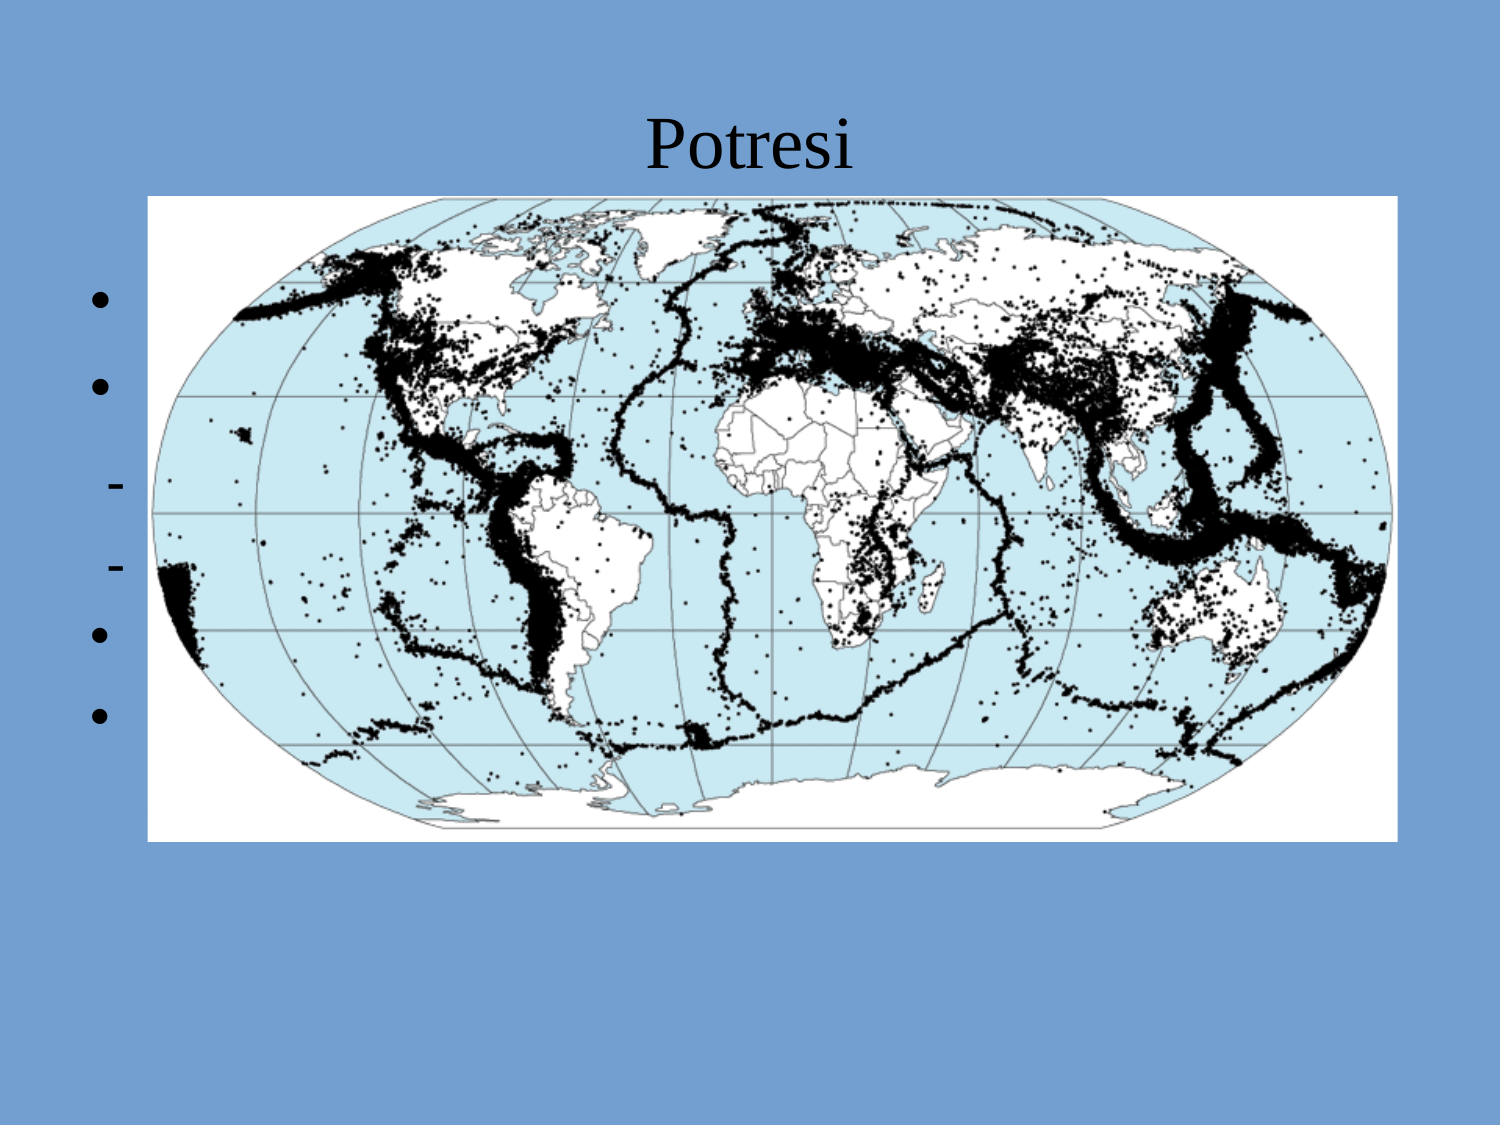

# Potresi
Nastanejo zaradi premikov litosferskih plošč
Potresni valovi:
 - P-valovi ali primarni valovi
 - S-valovi ali sekundarni valovi
Potrese merimo z seizmografi
Najbolj je znana Rihtarjeva lestvica, ki ima 10 stopenj